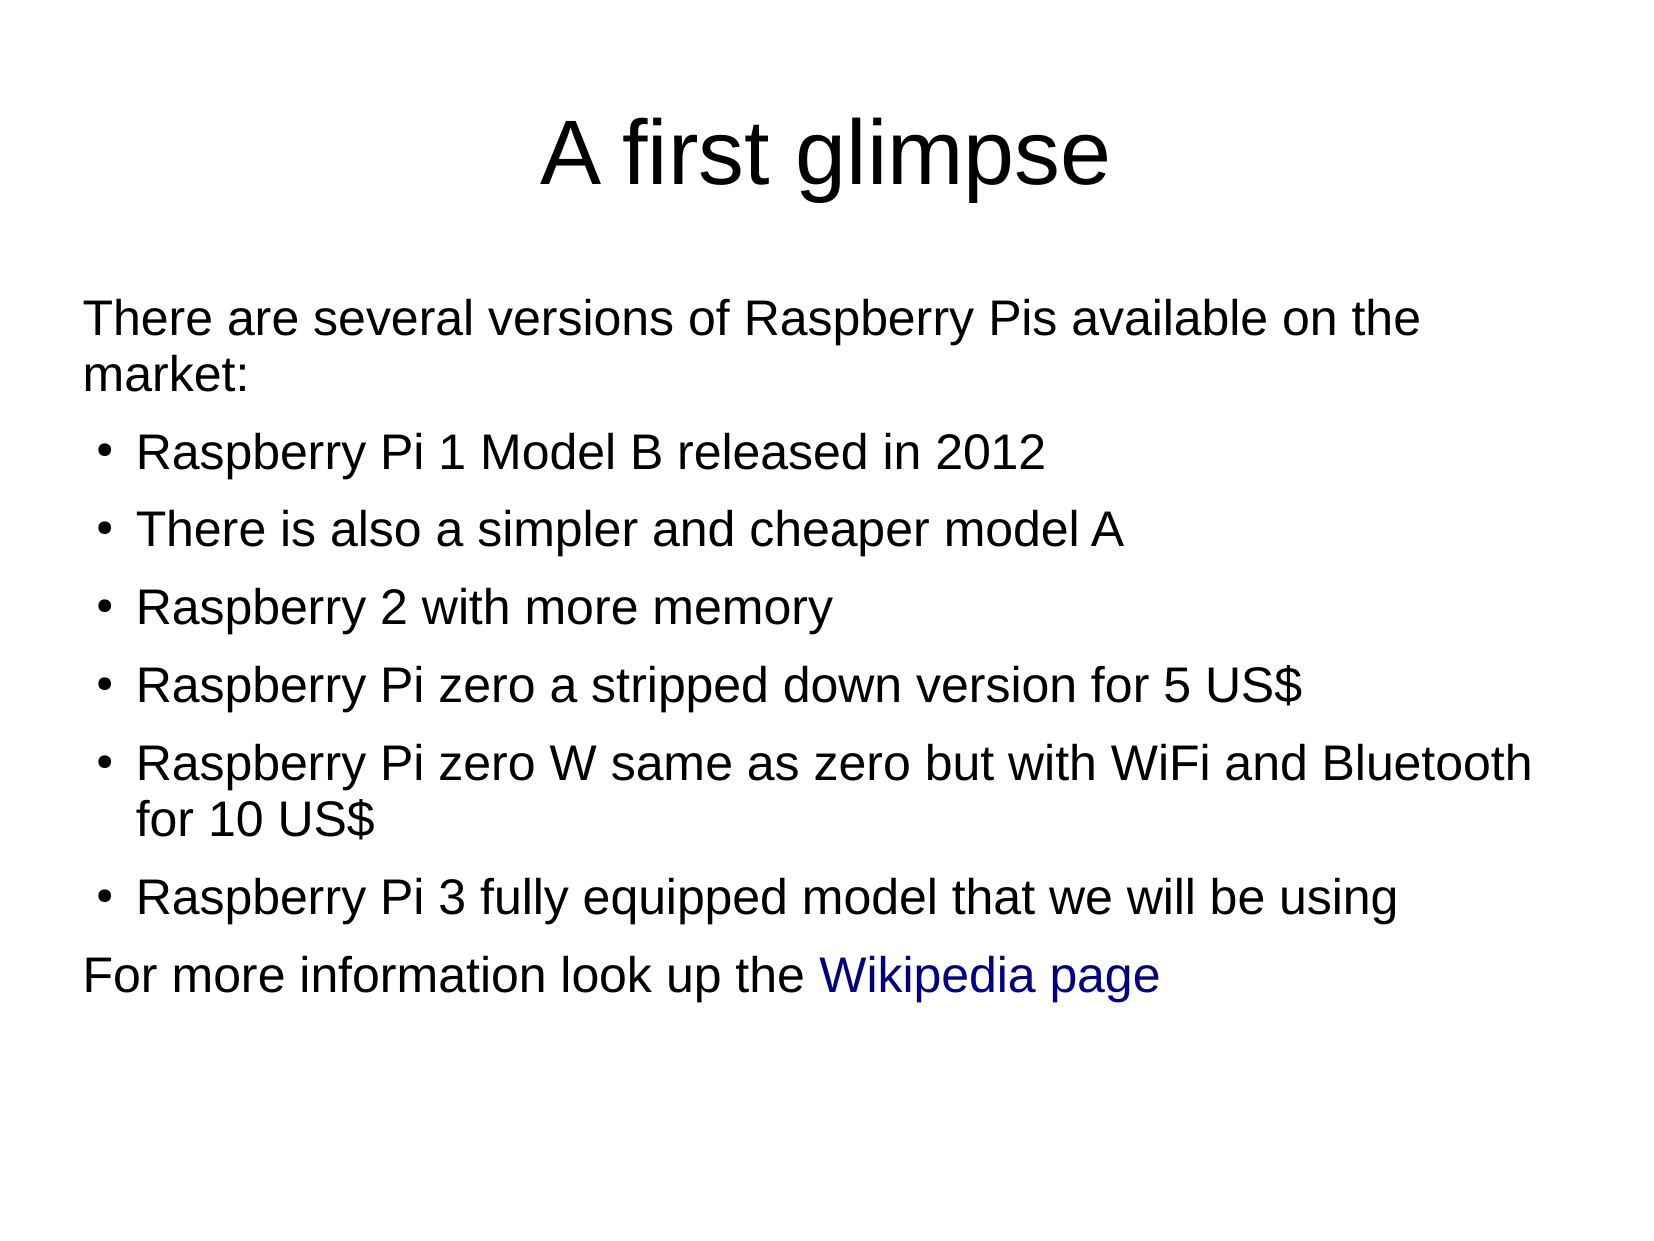

# A first glimpse
There are several versions of Raspberry Pis available on the market:
Raspberry Pi 1 Model B released in 2012
There is also a simpler and cheaper model A
Raspberry 2 with more memory
Raspberry Pi zero a stripped down version for 5 US$
Raspberry Pi zero W same as zero but with WiFi and Bluetooth for 10 US$
Raspberry Pi 3 fully equipped model that we will be using
For more information look up the Wikipedia page